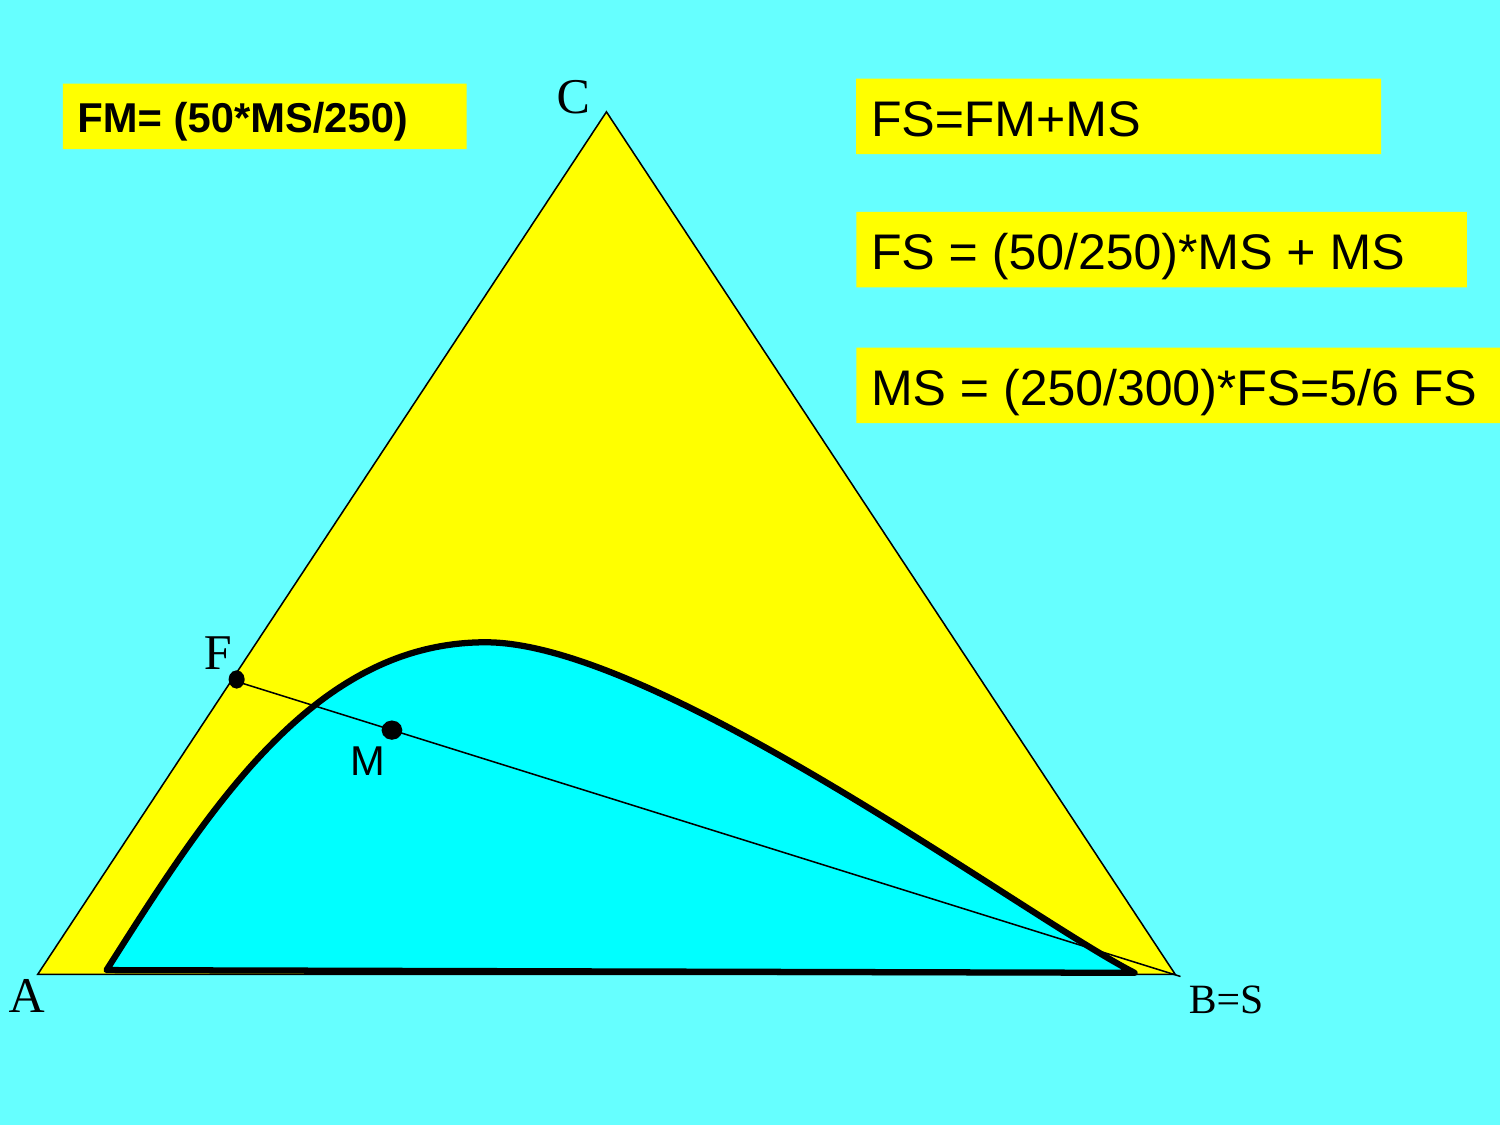

C
FM= (50*MS/250)
F
2 PHASES
A
B=S
FS=FM+MS
FS = (50/250)*MS + MS
MS = (250/300)*FS=5/6 FS
M